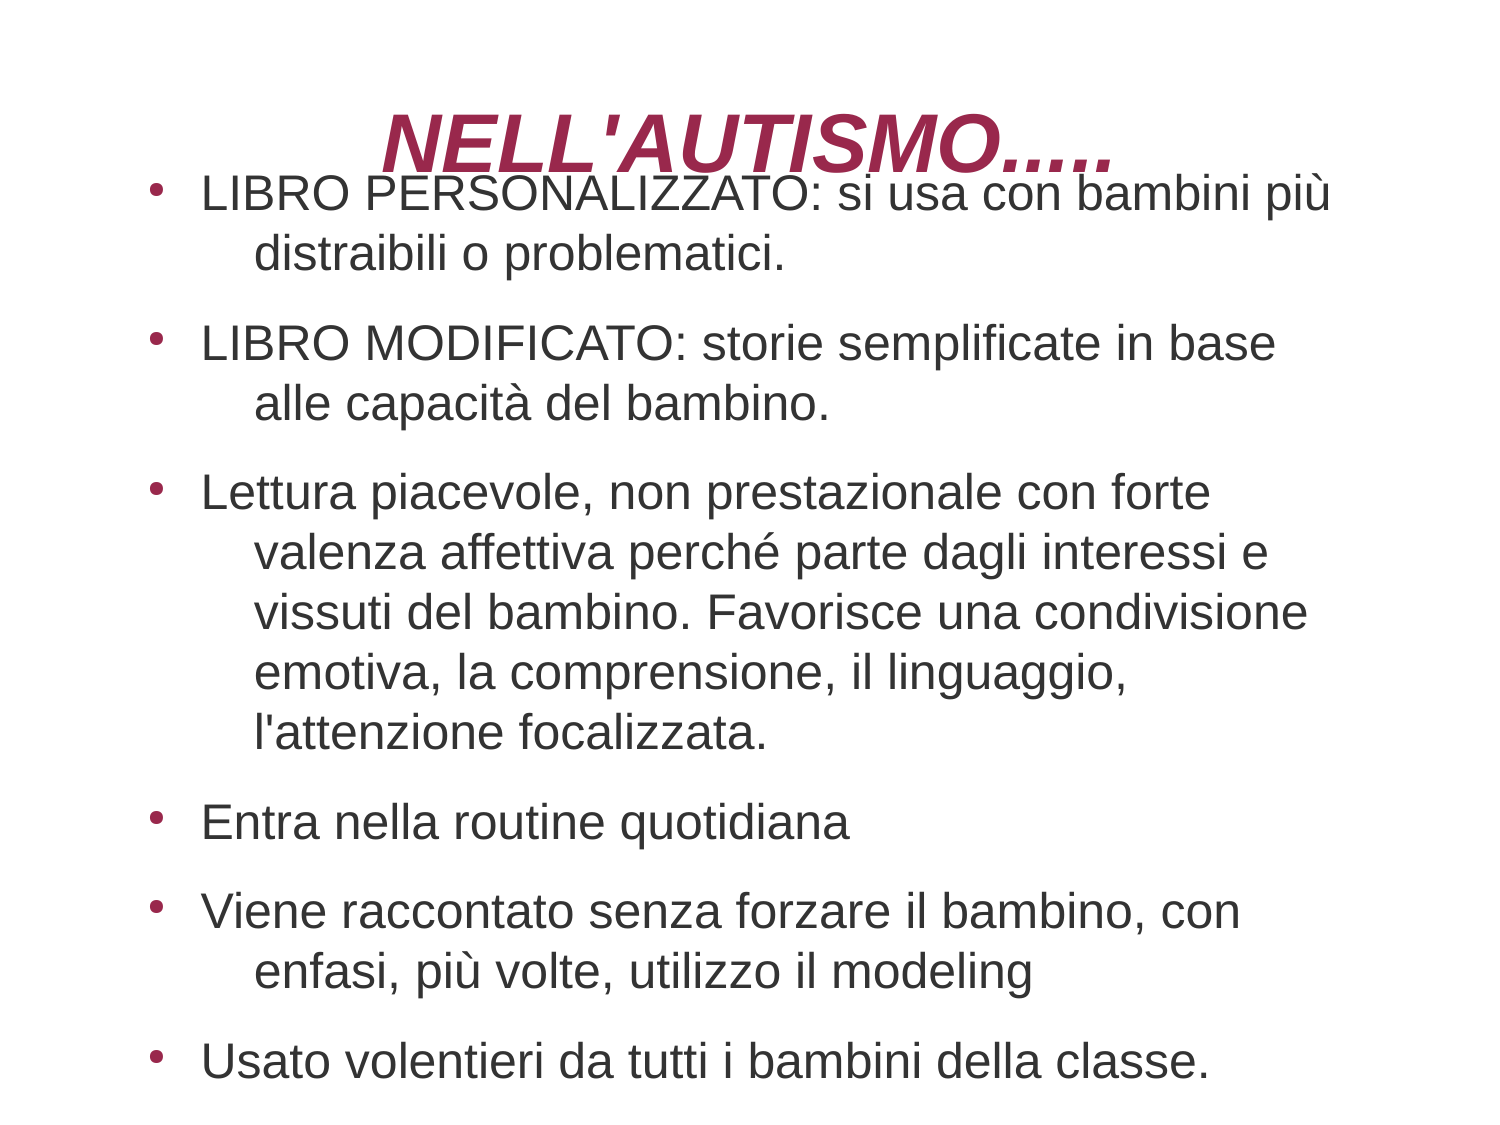

# NELL'AUTISMO.....
LIBRO PERSONALIZZATO: si usa con bambini più distraibili o problematici.
LIBRO MODIFICATO: storie semplificate in base alle capacità del bambino.
Lettura piacevole, non prestazionale con forte valenza affettiva perché parte dagli interessi e vissuti del bambino. Favorisce una condivisione emotiva, la comprensione, il linguaggio, l'attenzione focalizzata.
Entra nella routine quotidiana
Viene raccontato senza forzare il bambino, con enfasi, più volte, utilizzo il modeling
Usato volentieri da tutti i bambini della classe.